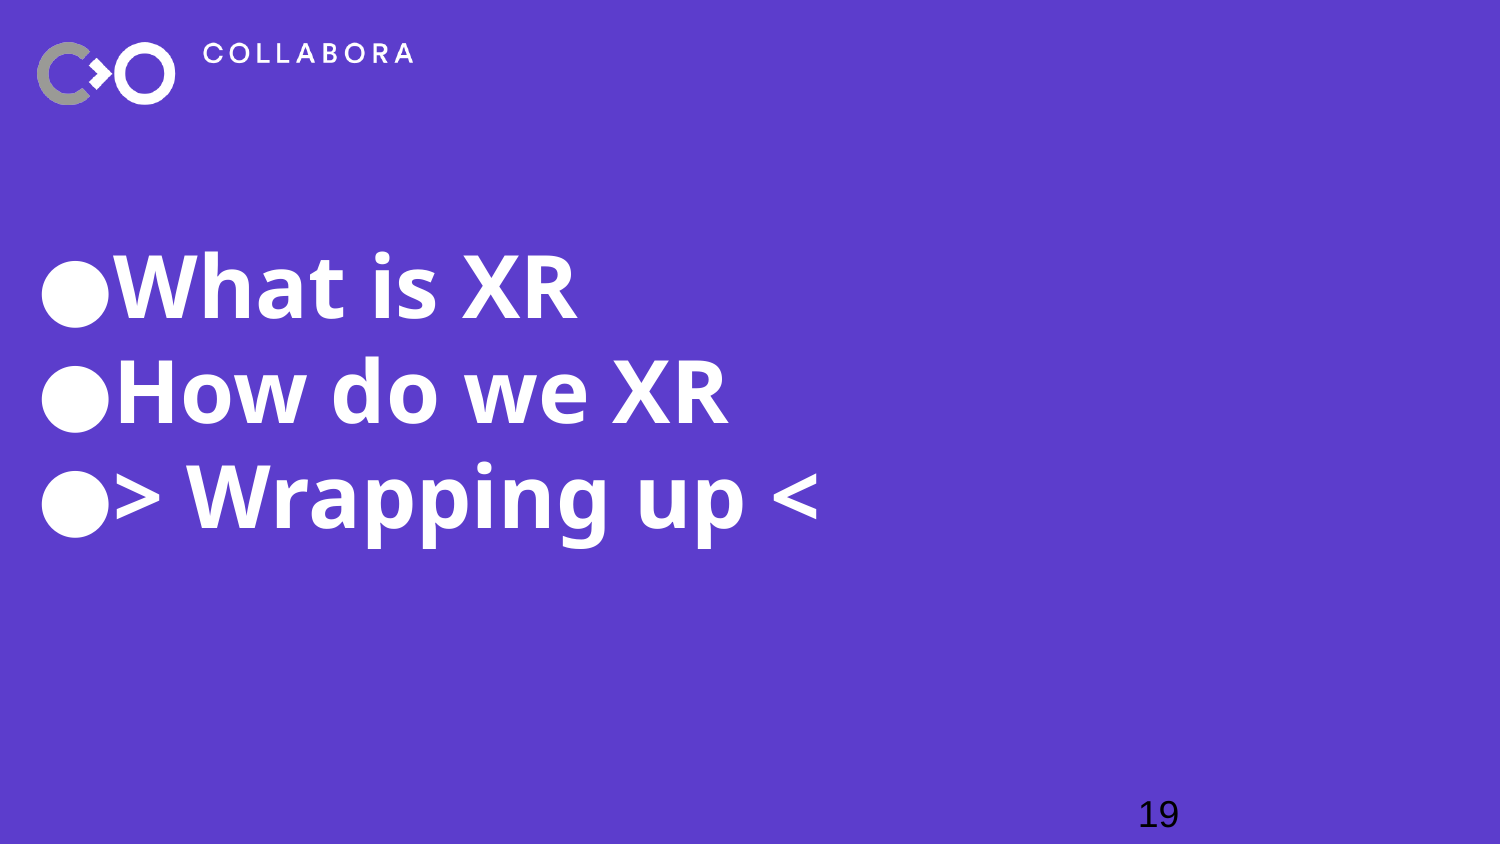

What is XR
How do we XR
> Wrapping up <